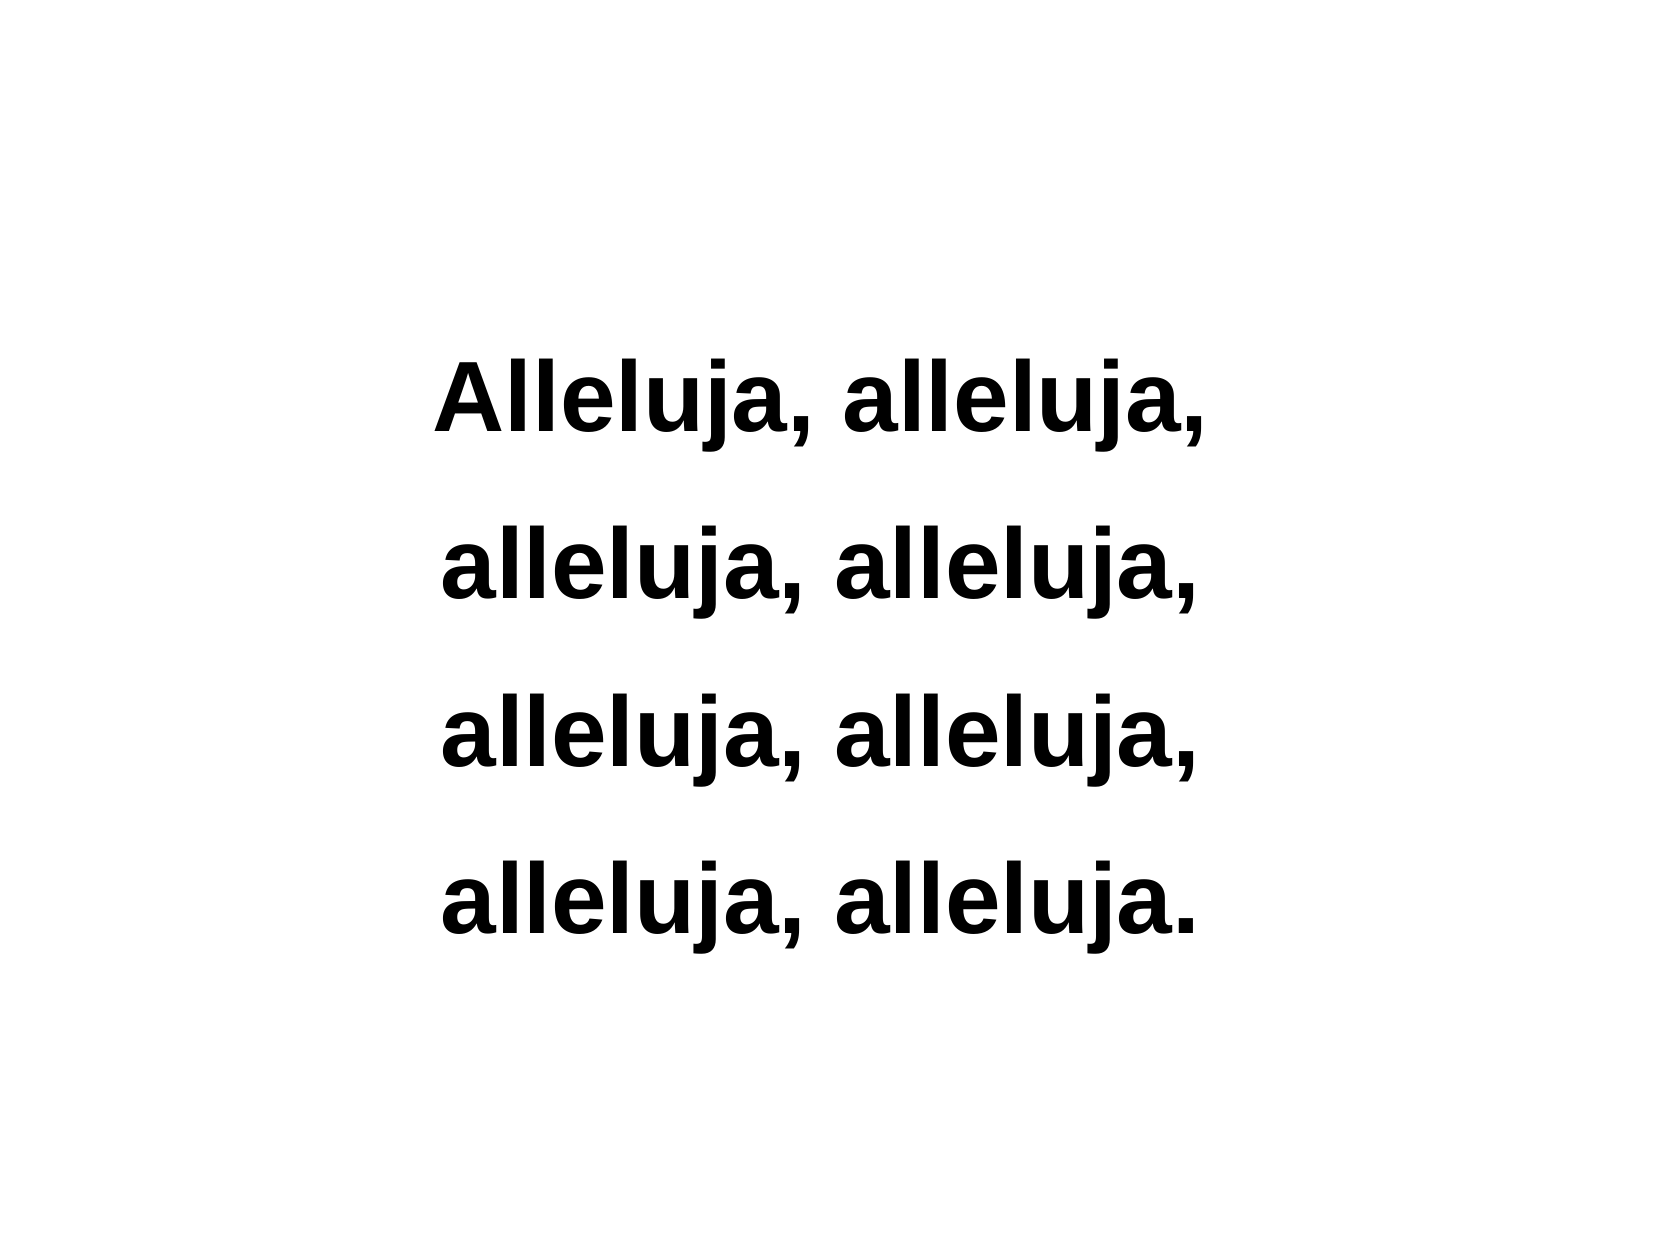

# Alleluja, alleluja,
alleluja, alleluja,
alleluja, alleluja,
alleluja, alleluja.